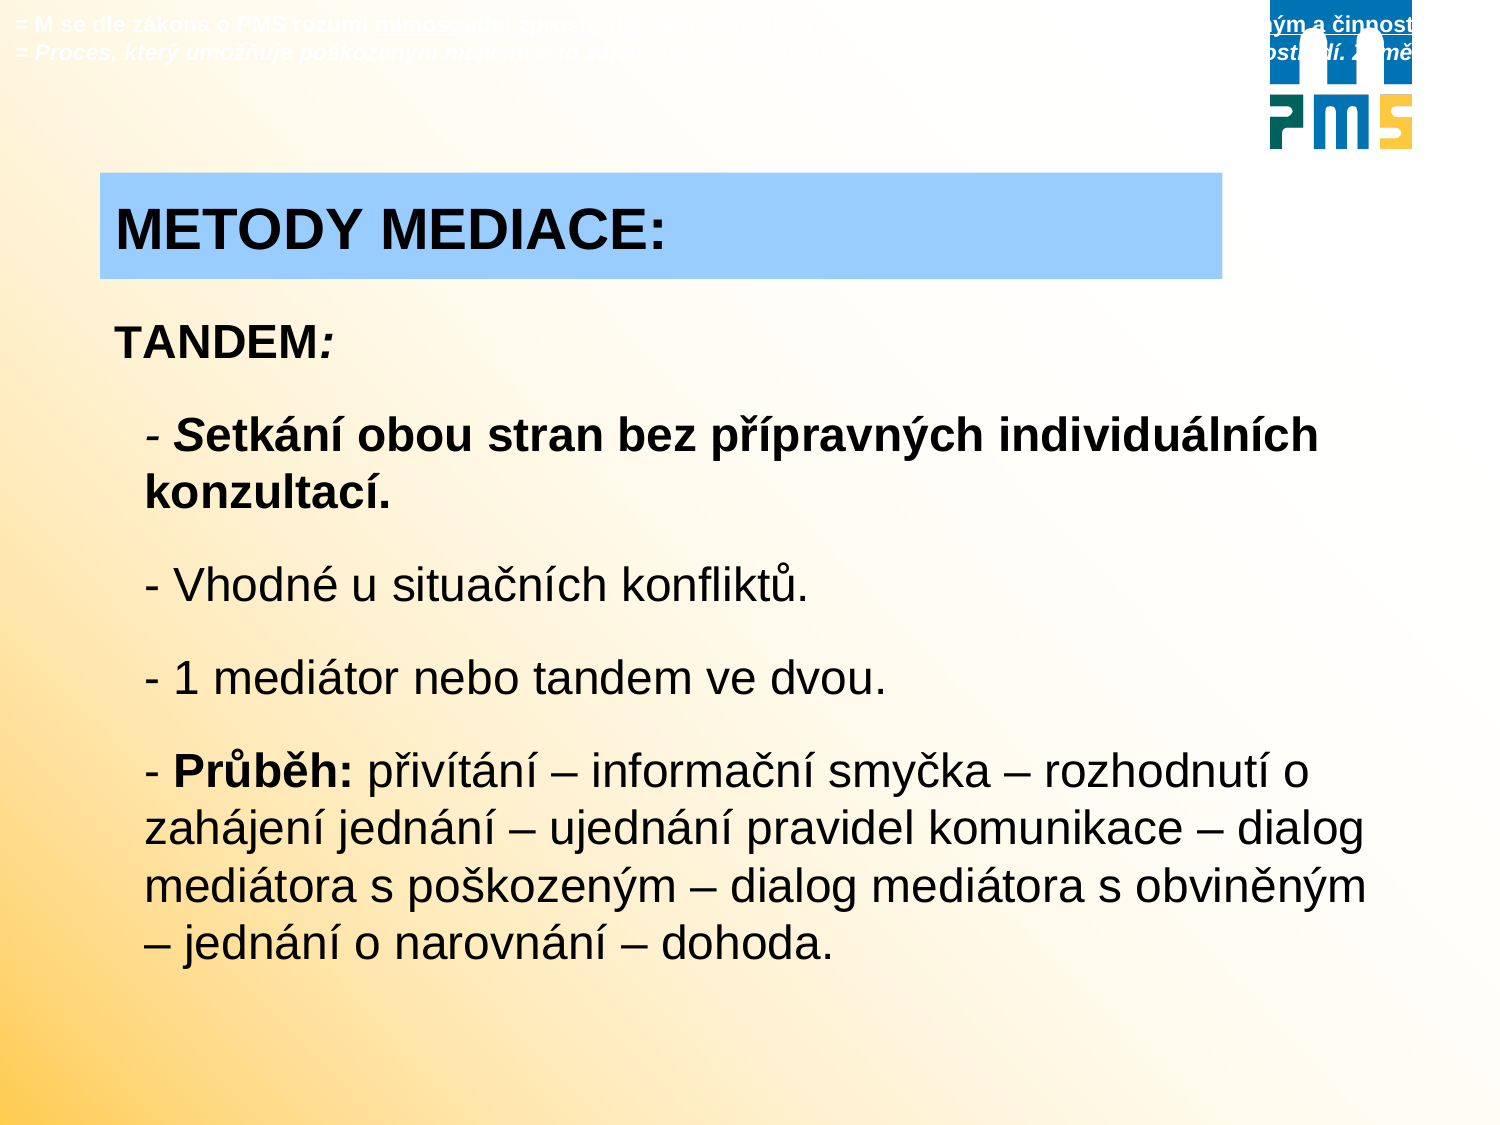

= M se dle zákona o PMS rozumí mimosoudní zprostředkování za účelem řešení sporu mezi obviněným a poškozeným a činnost směřující k urovnání konfliktního stavu vykonávaná v souvislosti s trestním řízením. Mediaci lze provádět jen s výslovným souhlasem obviněného a poškozeného.
= Proces, který umožňuje poškozeným majícím o to zájem setkat se s pachatelem v bezpečném a uspořádaném prostředí. Záměrem je vést pachatele k  odpovědnosti a zároveň poskytnout podporu a pomoc pošk. Pošk.- sdělit, jak jej TČ ovlivnil, dostat odpovědi na své otázky a účastnit se plánu NŠ.
METODY MEDIACE:
TANDEM:
- Setkání obou stran bez přípravných individuálních konzultací.
- Vhodné u situačních konfliktů.
- 1 mediátor nebo tandem ve dvou.
- Průběh: přivítání – informační smyčka – rozhodnutí o zahájení jednání – ujednání pravidel komunikace – dialog mediátora s poškozeným – dialog mediátora s obviněným – jednání o narovnání – dohoda.